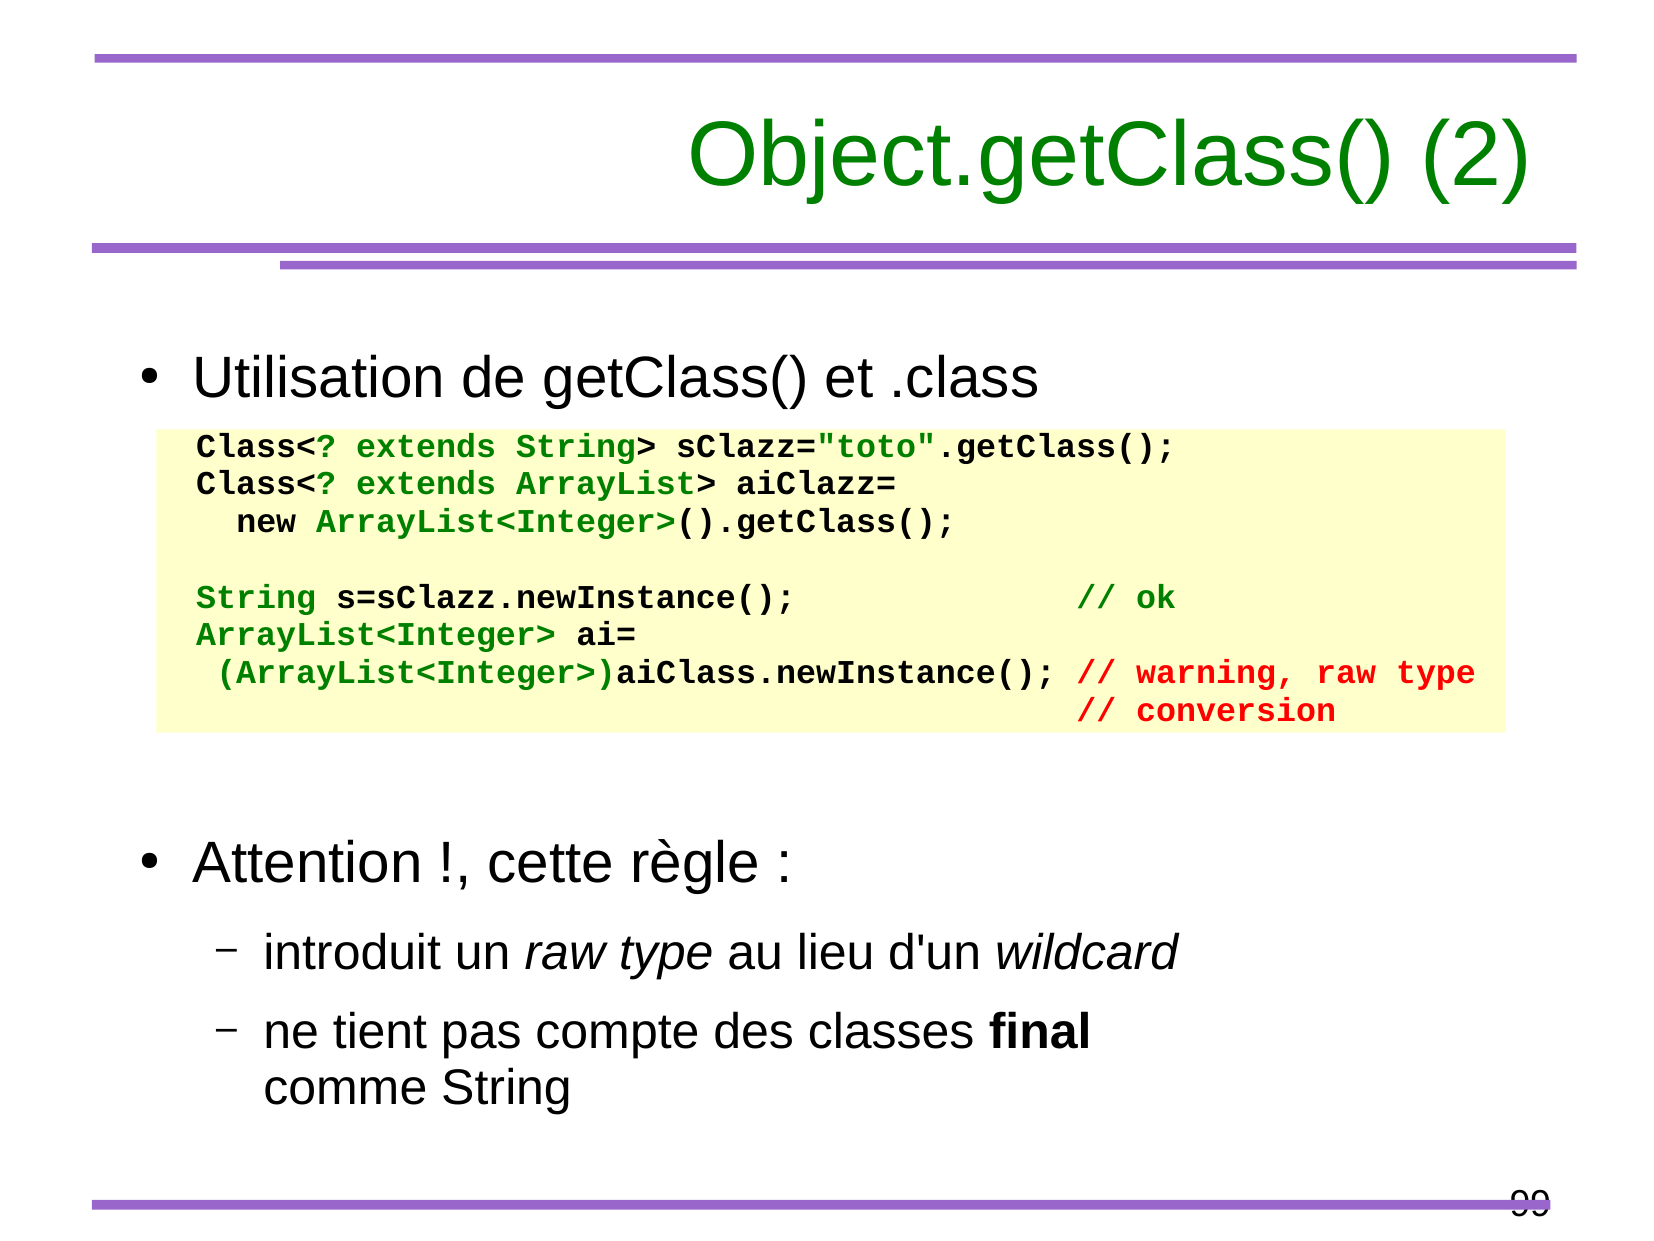

# Object.getClass() (2)
Utilisation de getClass() et .class
Attention !, cette règle :
introduit un raw type au lieu d'un wildcard
ne tient pas compte des classes final
comme String
 Class<? extends String> sClazz="toto".getClass();
 Class<? extends ArrayList> aiClazz=
 new ArrayList<Integer>().getClass();
 String s=sClazz.newInstance(); // ok
 ArrayList<Integer> ai=
 (ArrayList<Integer>)aiClass.newInstance(); // warning, raw type
 // conversion